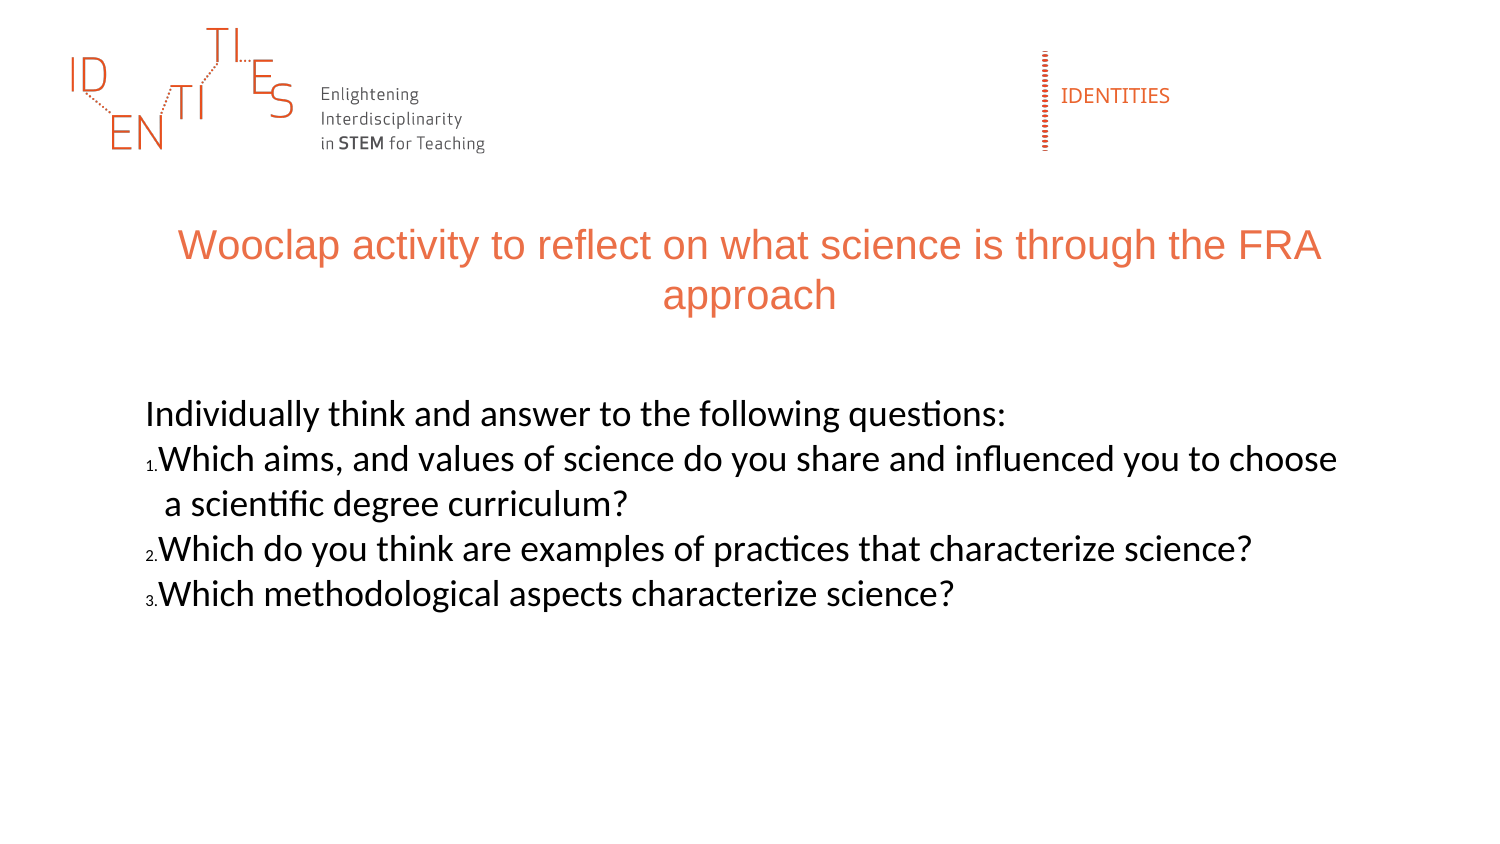

IDENTITIES
Wooclap activity to reflect on what science is through the FRA approach
Individually think and answer to the following questions:
Which aims, and values of science do you share and influenced you to choose a scientific degree curriculum?
Which do you think are examples of practices that characterize science?
Which methodological aspects characterize science?